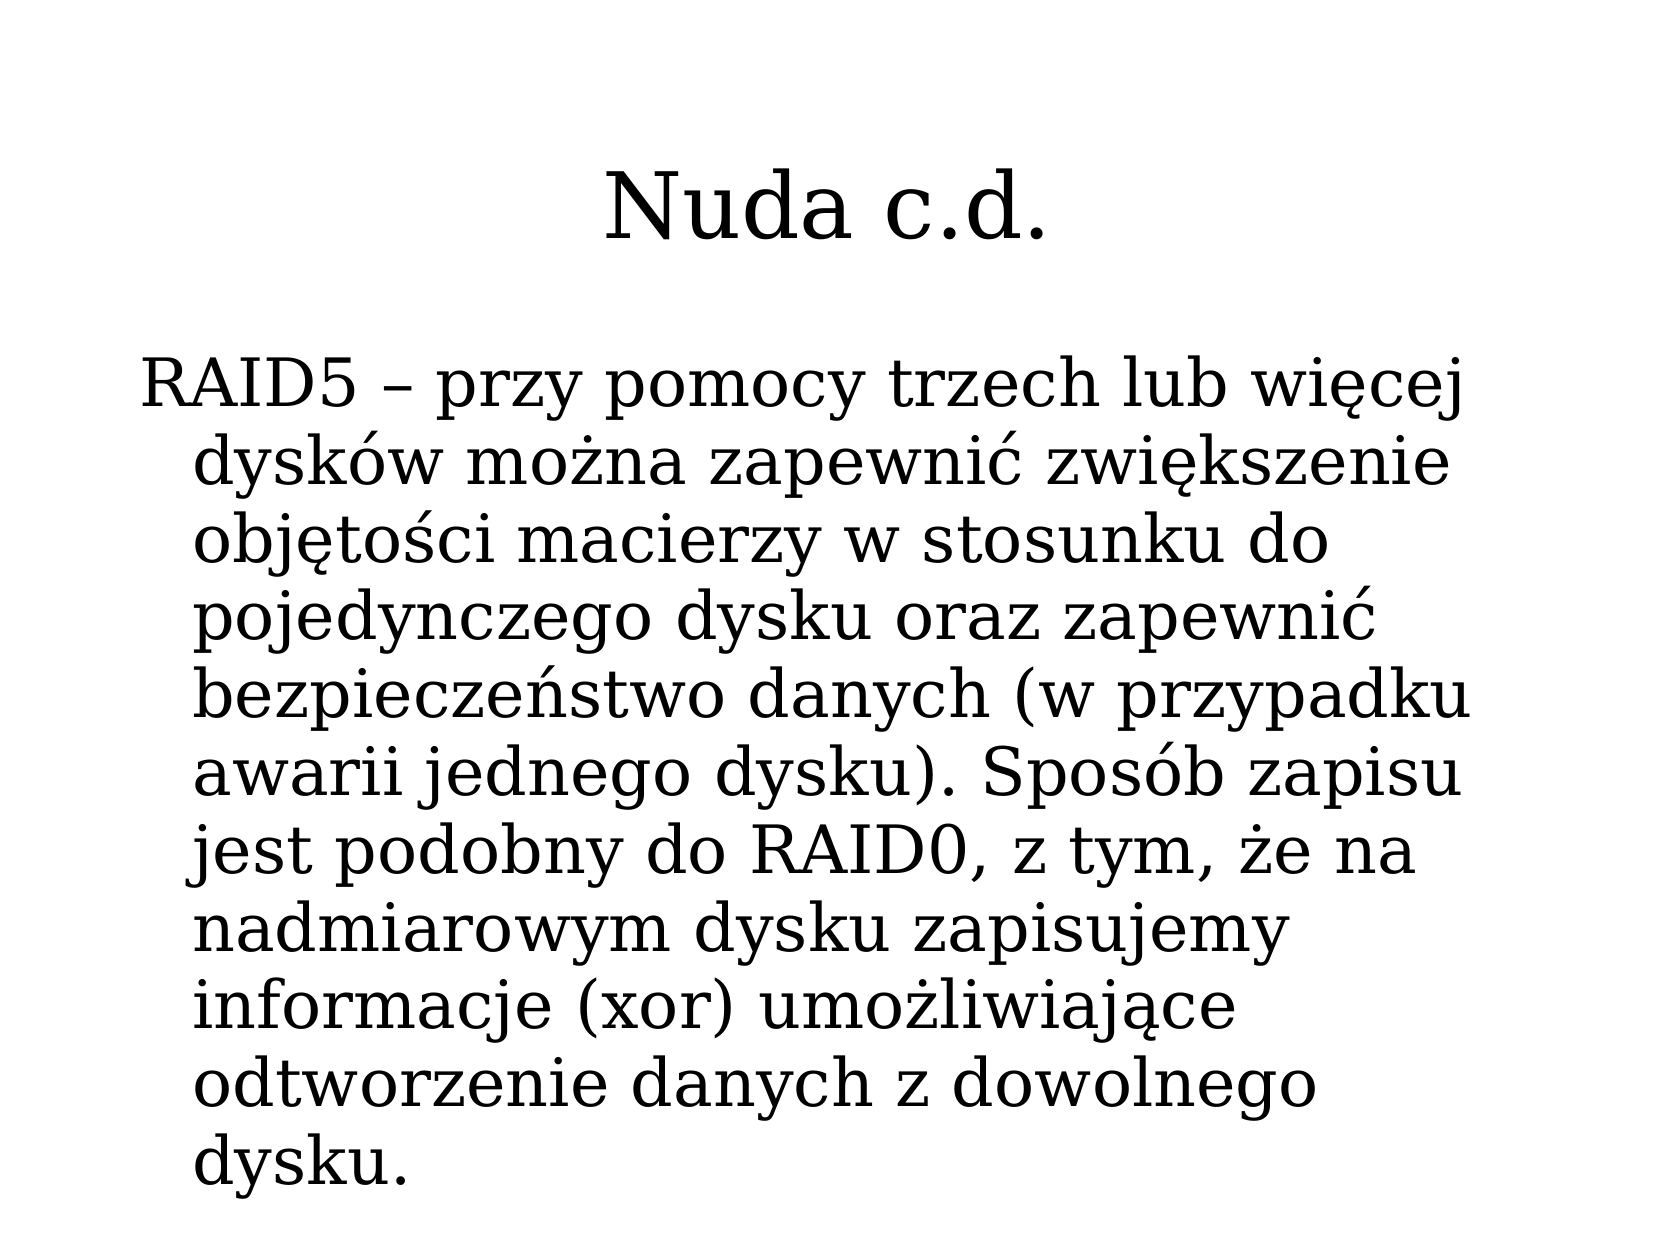

# Nuda c.d.
RAID5 – przy pomocy trzech lub więcej dysków można zapewnić zwiększenie objętości macierzy w stosunku do pojedynczego dysku oraz zapewnić bezpieczeństwo danych (w przypadku awarii jednego dysku). Sposób zapisu jest podobny do RAID0, z tym, że na nadmiarowym dysku zapisujemy informacje (xor) umożliwiające odtworzenie danych z dowolnego dysku.